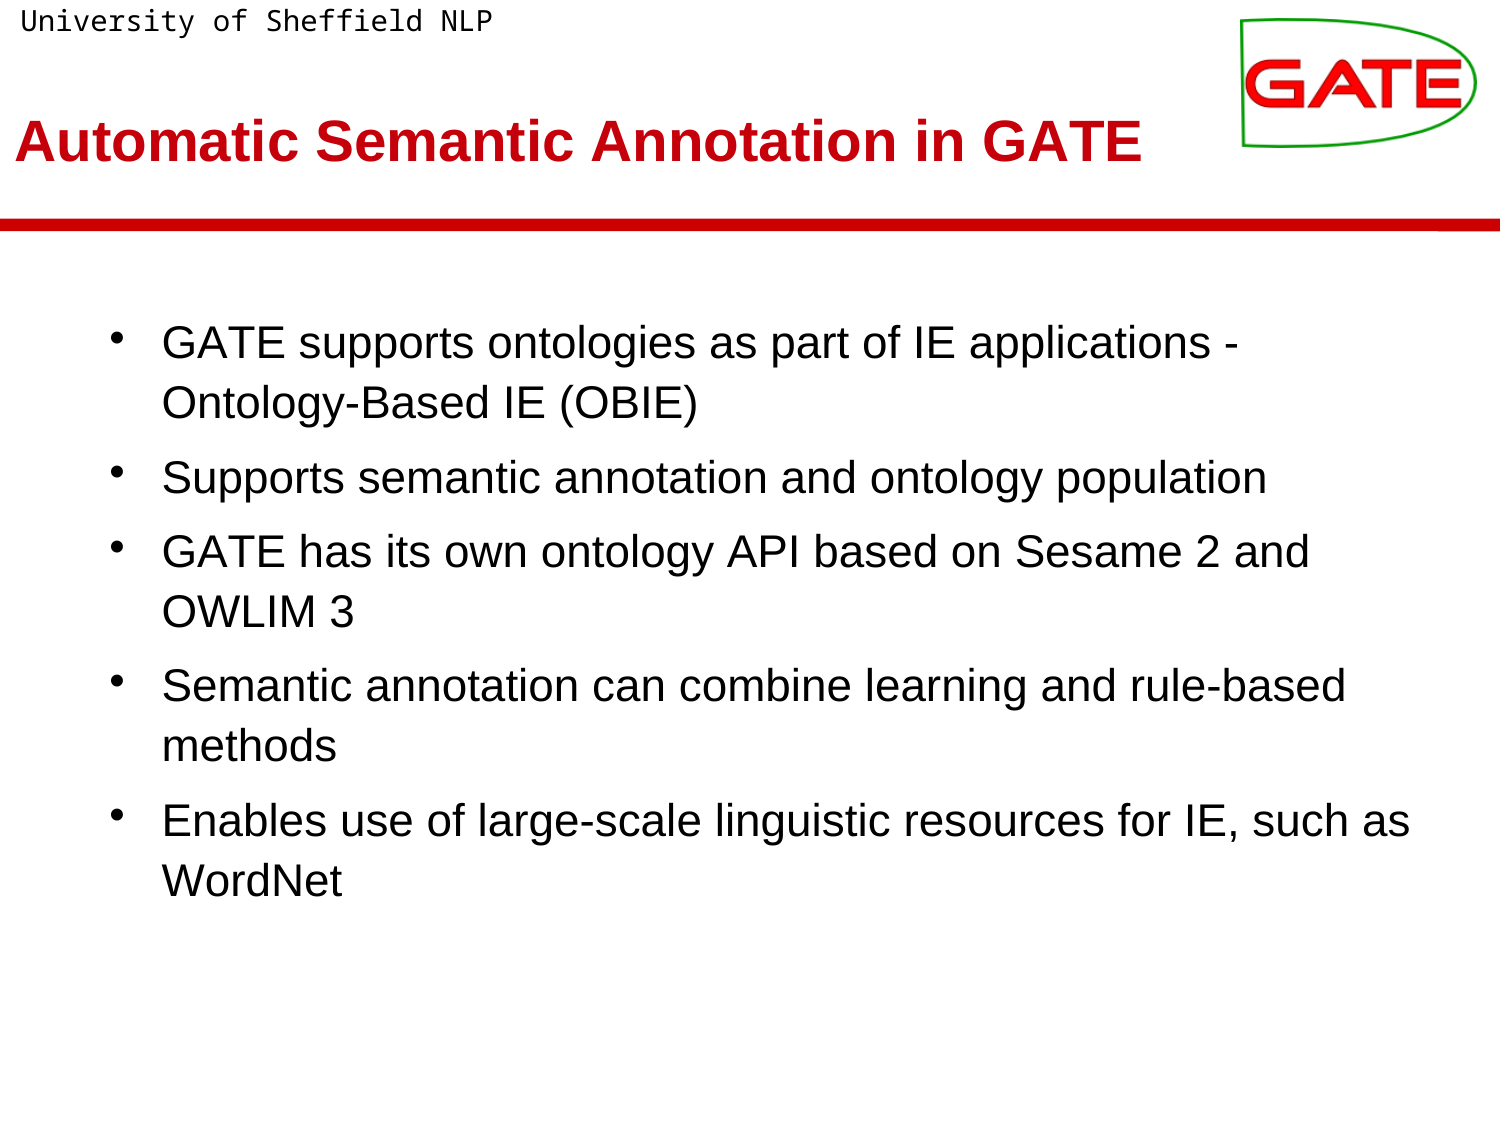

# Automatic Semantic Annotation in GATE
GATE supports ontologies as part of IE applications - Ontology-Based IE (OBIE)
Supports semantic annotation and ontology population
GATE has its own ontology API based on Sesame 2 and OWLIM 3
Semantic annotation can combine learning and rule-based methods
Enables use of large-scale linguistic resources for IE, such as WordNet